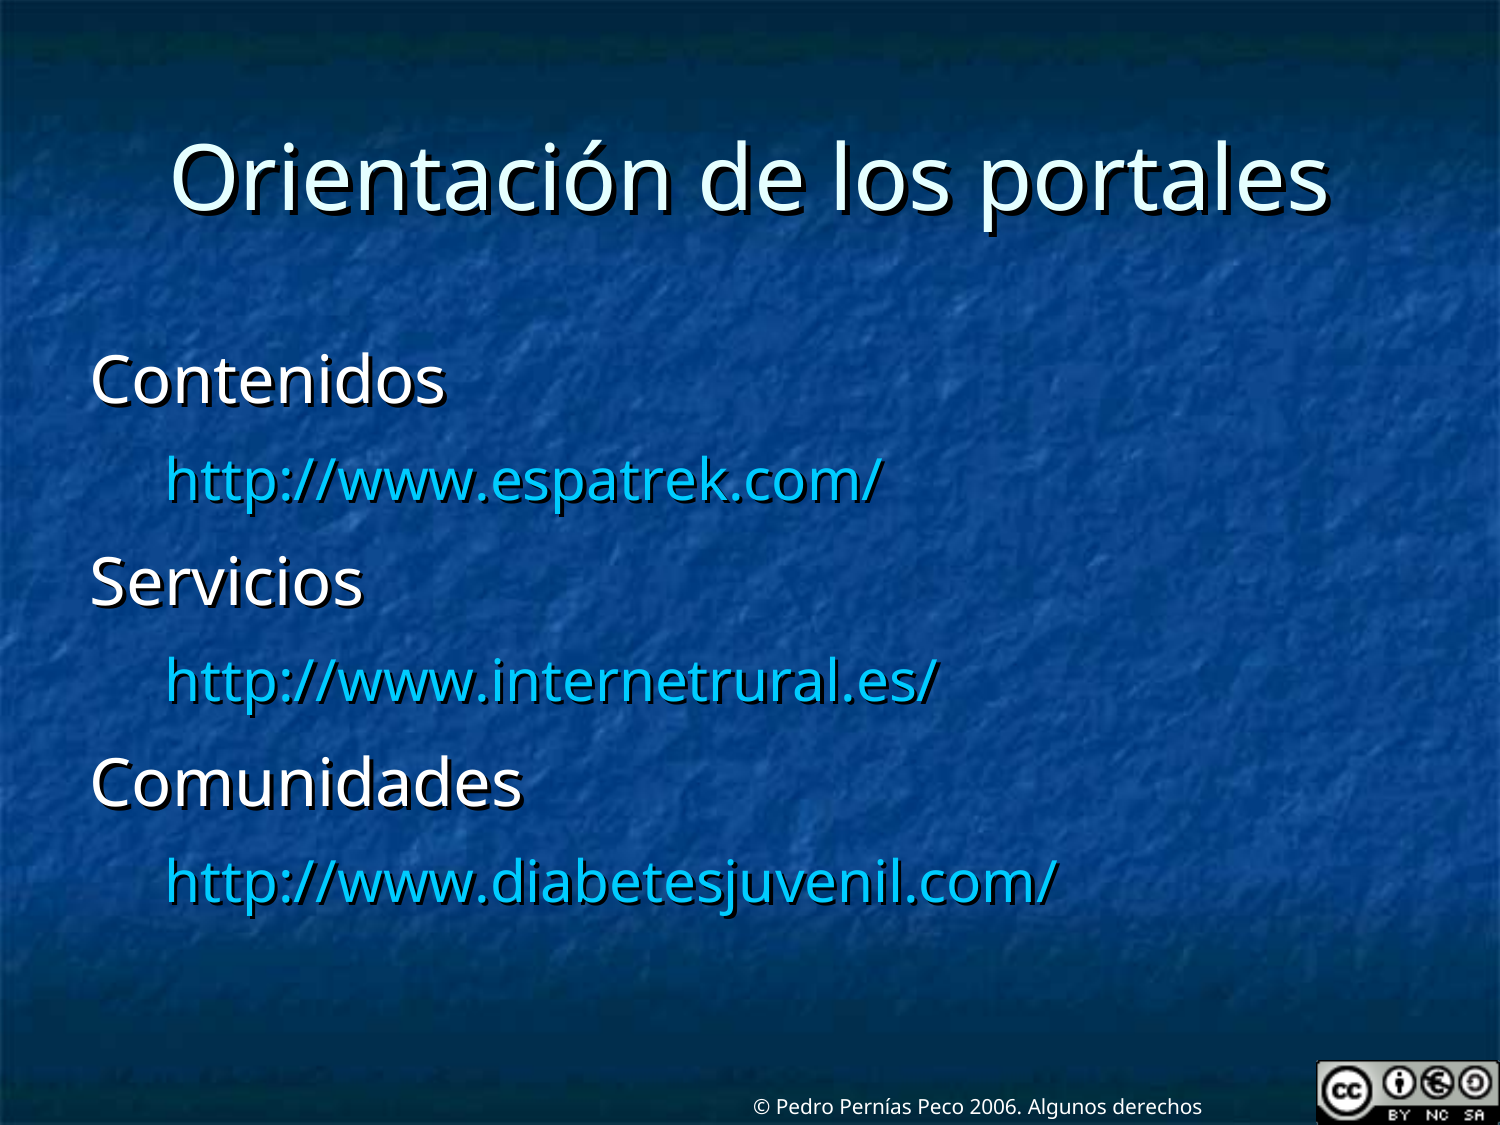

# Orientación de los portales
Contenidos
http://www.espatrek.com/
Servicios
http://www.internetrural.es/
Comunidades
http://www.diabetesjuvenil.com/